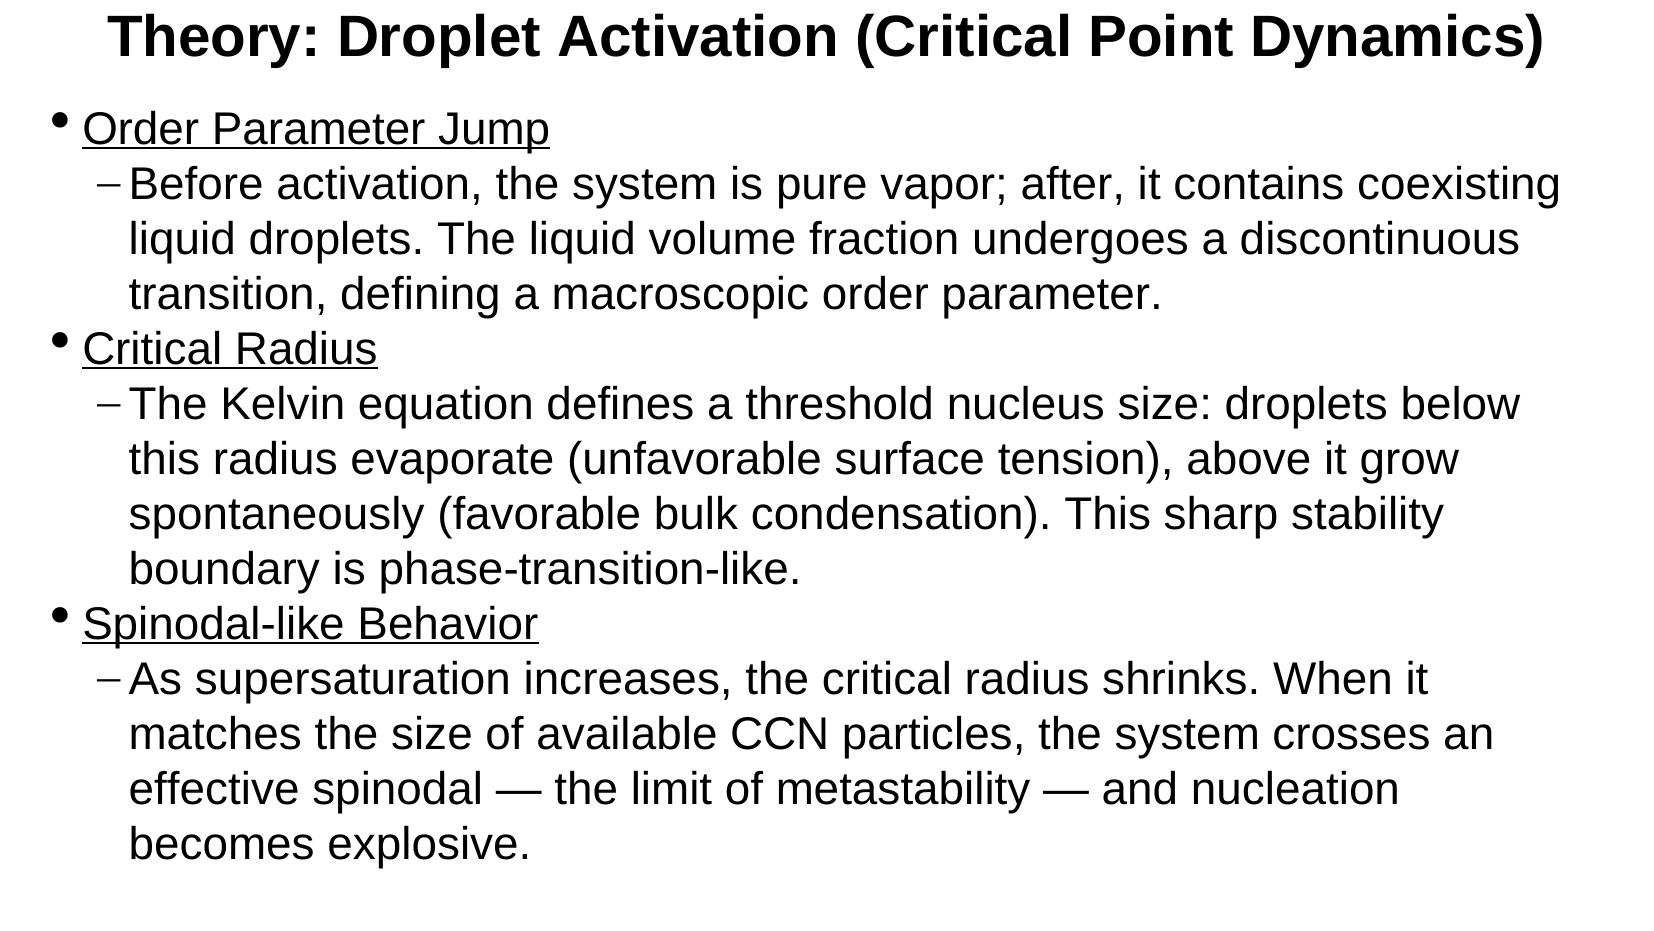

# Theory: Droplet Activation (Critical Point Dynamics)
Order Parameter Jump
Before activation, the system is pure vapor; after, it contains coexisting liquid droplets. The liquid volume fraction undergoes a discontinuous transition, defining a macroscopic order parameter.
Critical Radius
The Kelvin equation defines a threshold nucleus size: droplets below this radius evaporate (unfavorable surface tension), above it grow spontaneously (favorable bulk condensation). This sharp stability boundary is phase-transition-like.
Spinodal-like Behavior
As supersaturation increases, the critical radius shrinks. When it matches the size of available CCN particles, the system crosses an effective spinodal — the limit of metastability — and nucleation becomes explosive.